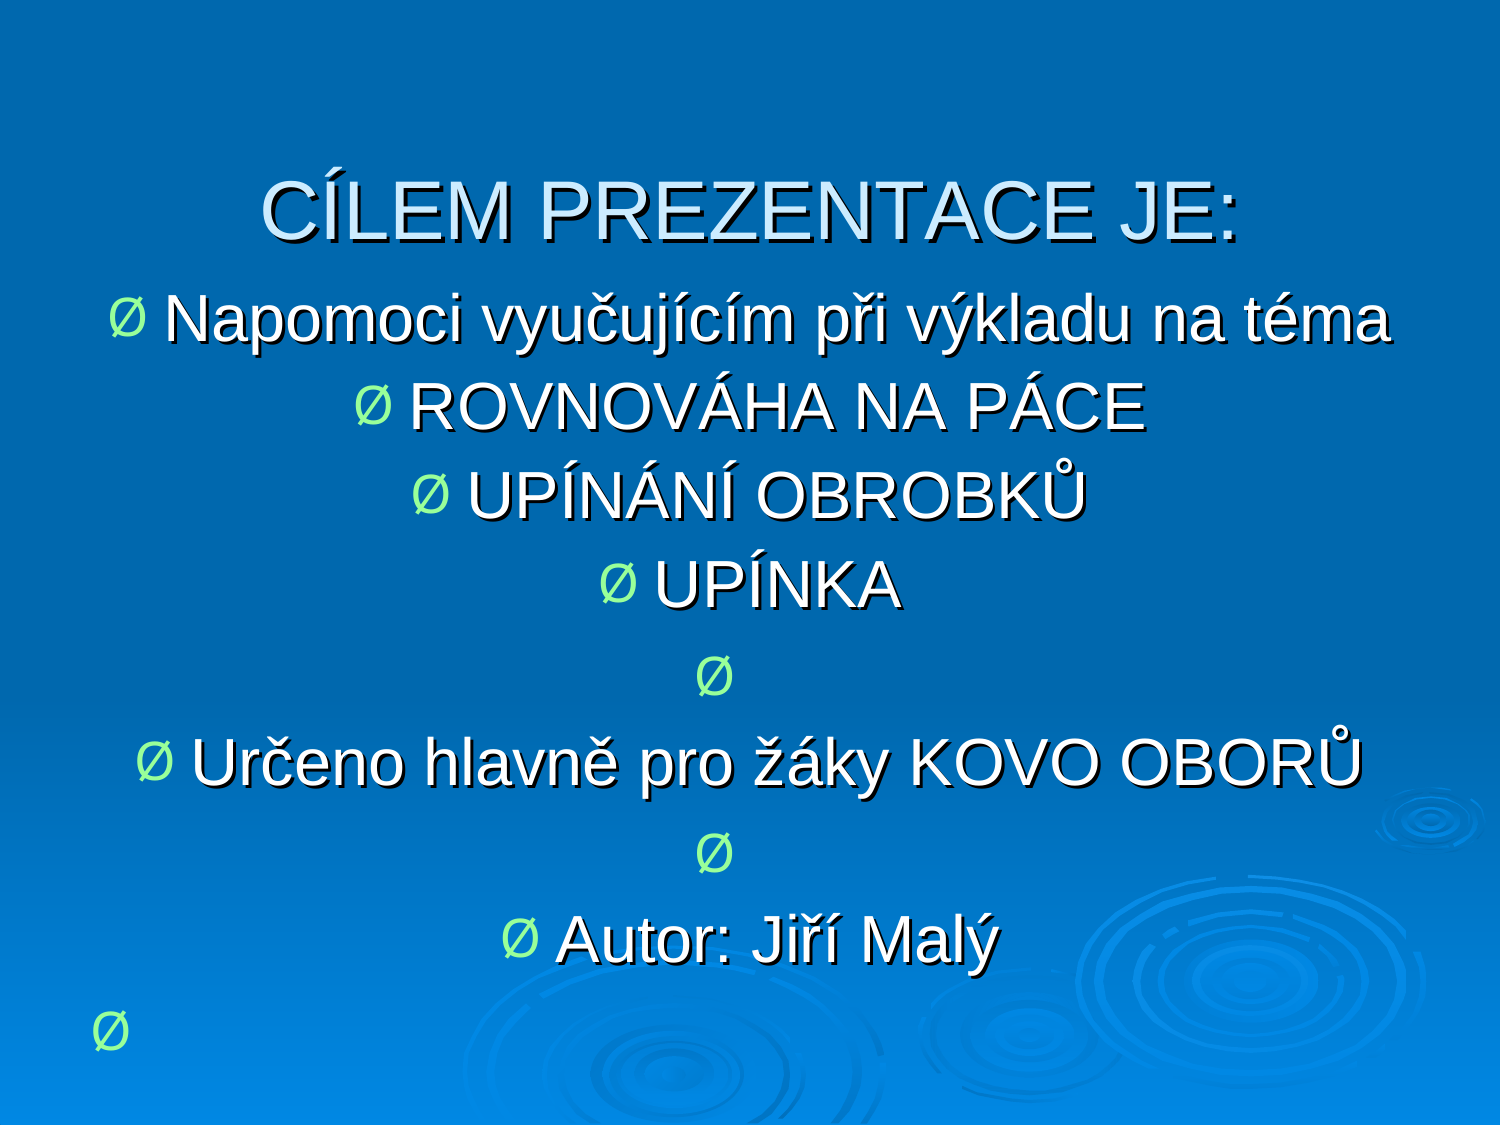

# CÍLEM PREZENTACE JE:
Napomoci vyučujícím při výkladu na téma
ROVNOVÁHA NA PÁCE
UPÍNÁNÍ OBROBKŮ
UPÍNKA
Určeno hlavně pro žáky KOVO OBORŮ
Autor: Jiří Malý